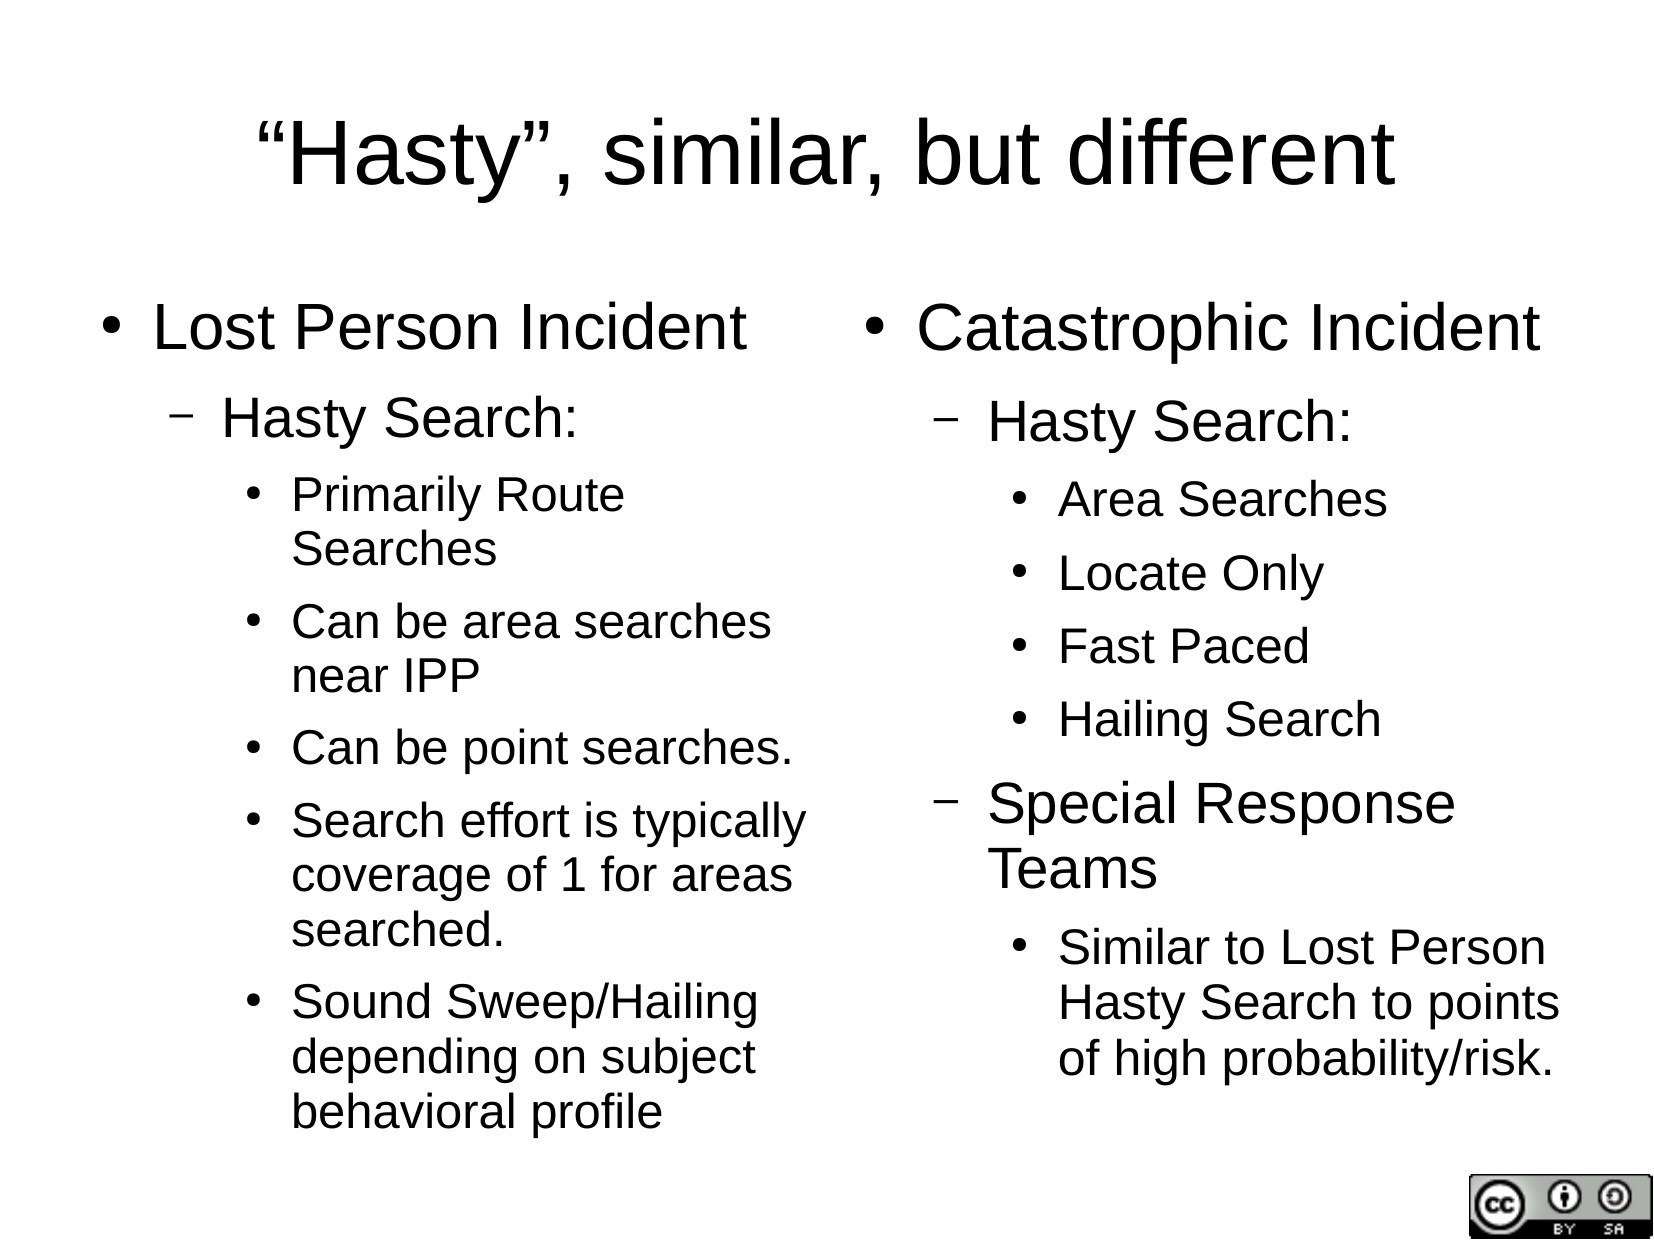

# “Hasty”, similar, but different
Lost Person Incident
Hasty Search:
Primarily Route Searches
Can be area searches near IPP
Can be point searches.
Search effort is typically coverage of 1 for areas searched.
Sound Sweep/Hailing depending on subject behavioral profile
Catastrophic Incident
Hasty Search:
Area Searches
Locate Only
Fast Paced
Hailing Search
Special Response Teams
Similar to Lost Person Hasty Search to points of high probability/risk.